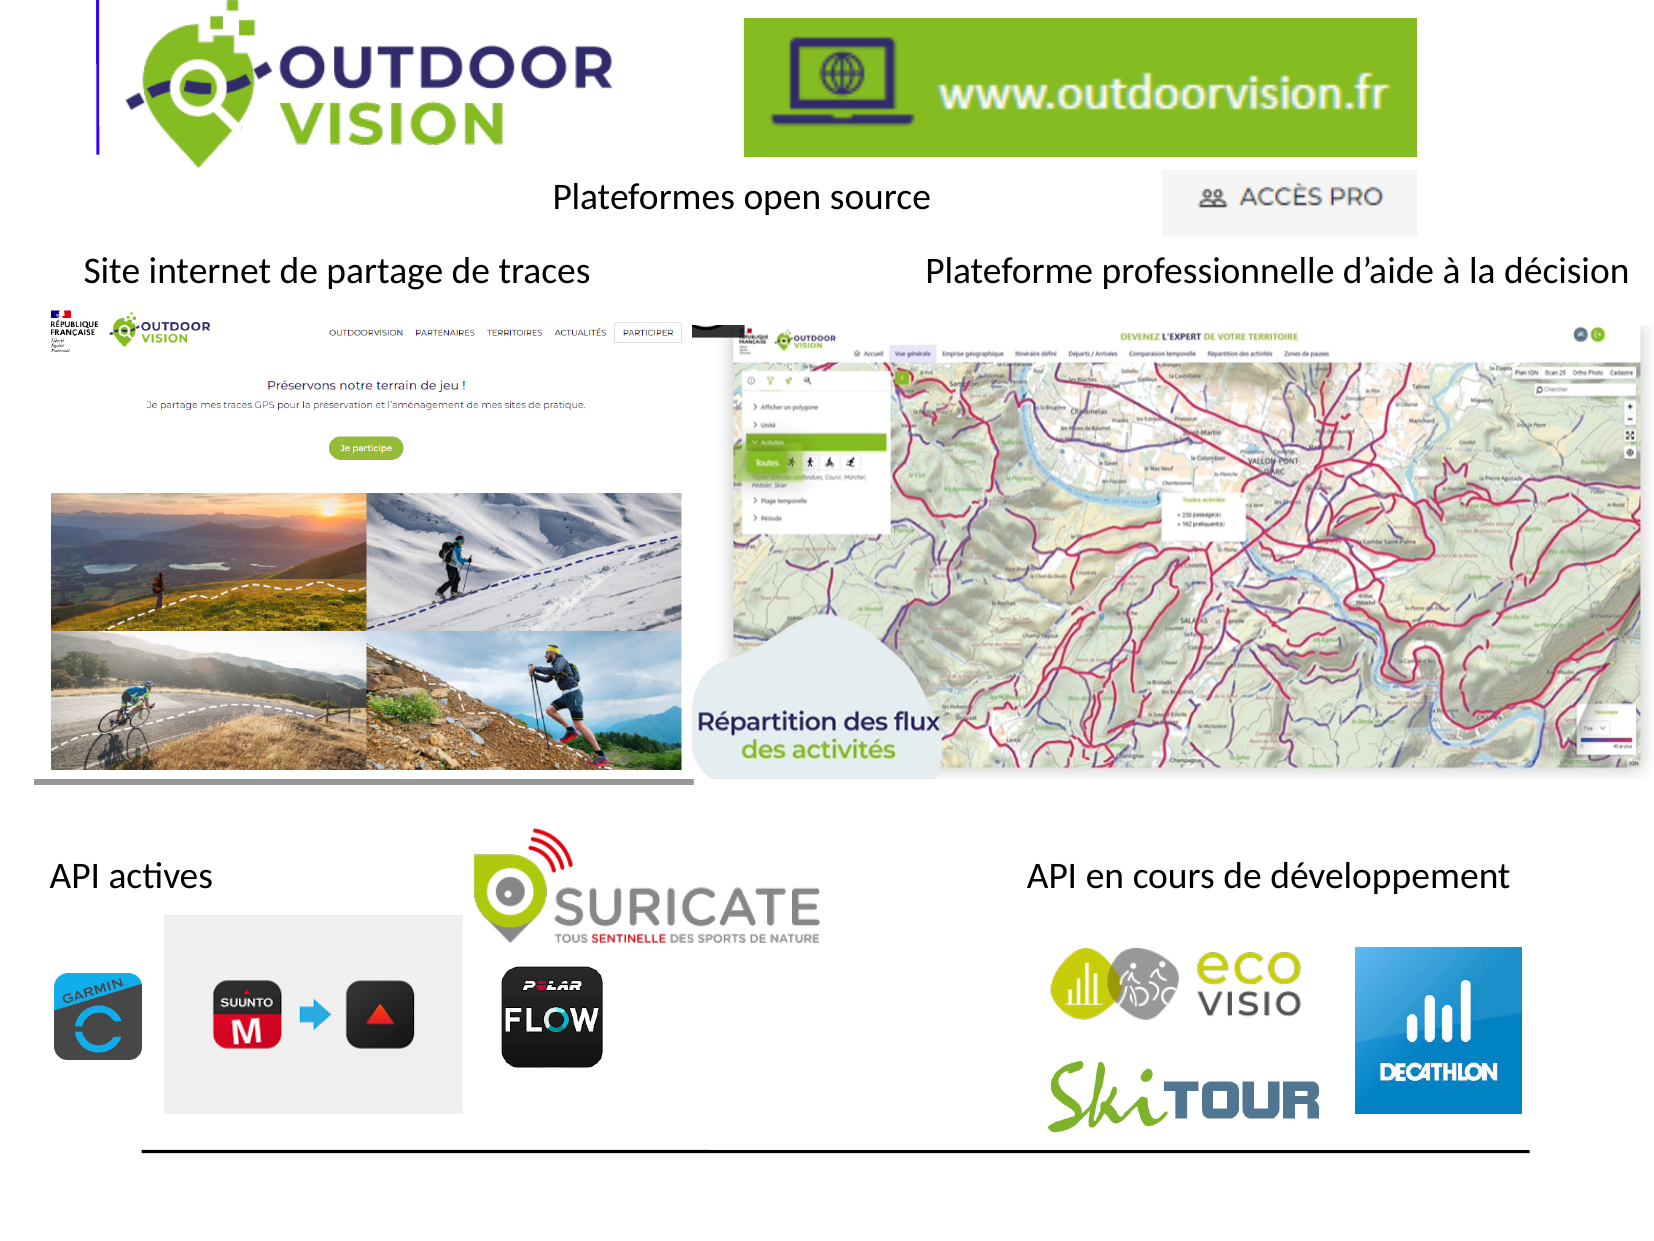

Plateformes open source
Site internet de partage de traces
Plateforme professionnelle d’aide à la décision
API actives
API en cours de développement